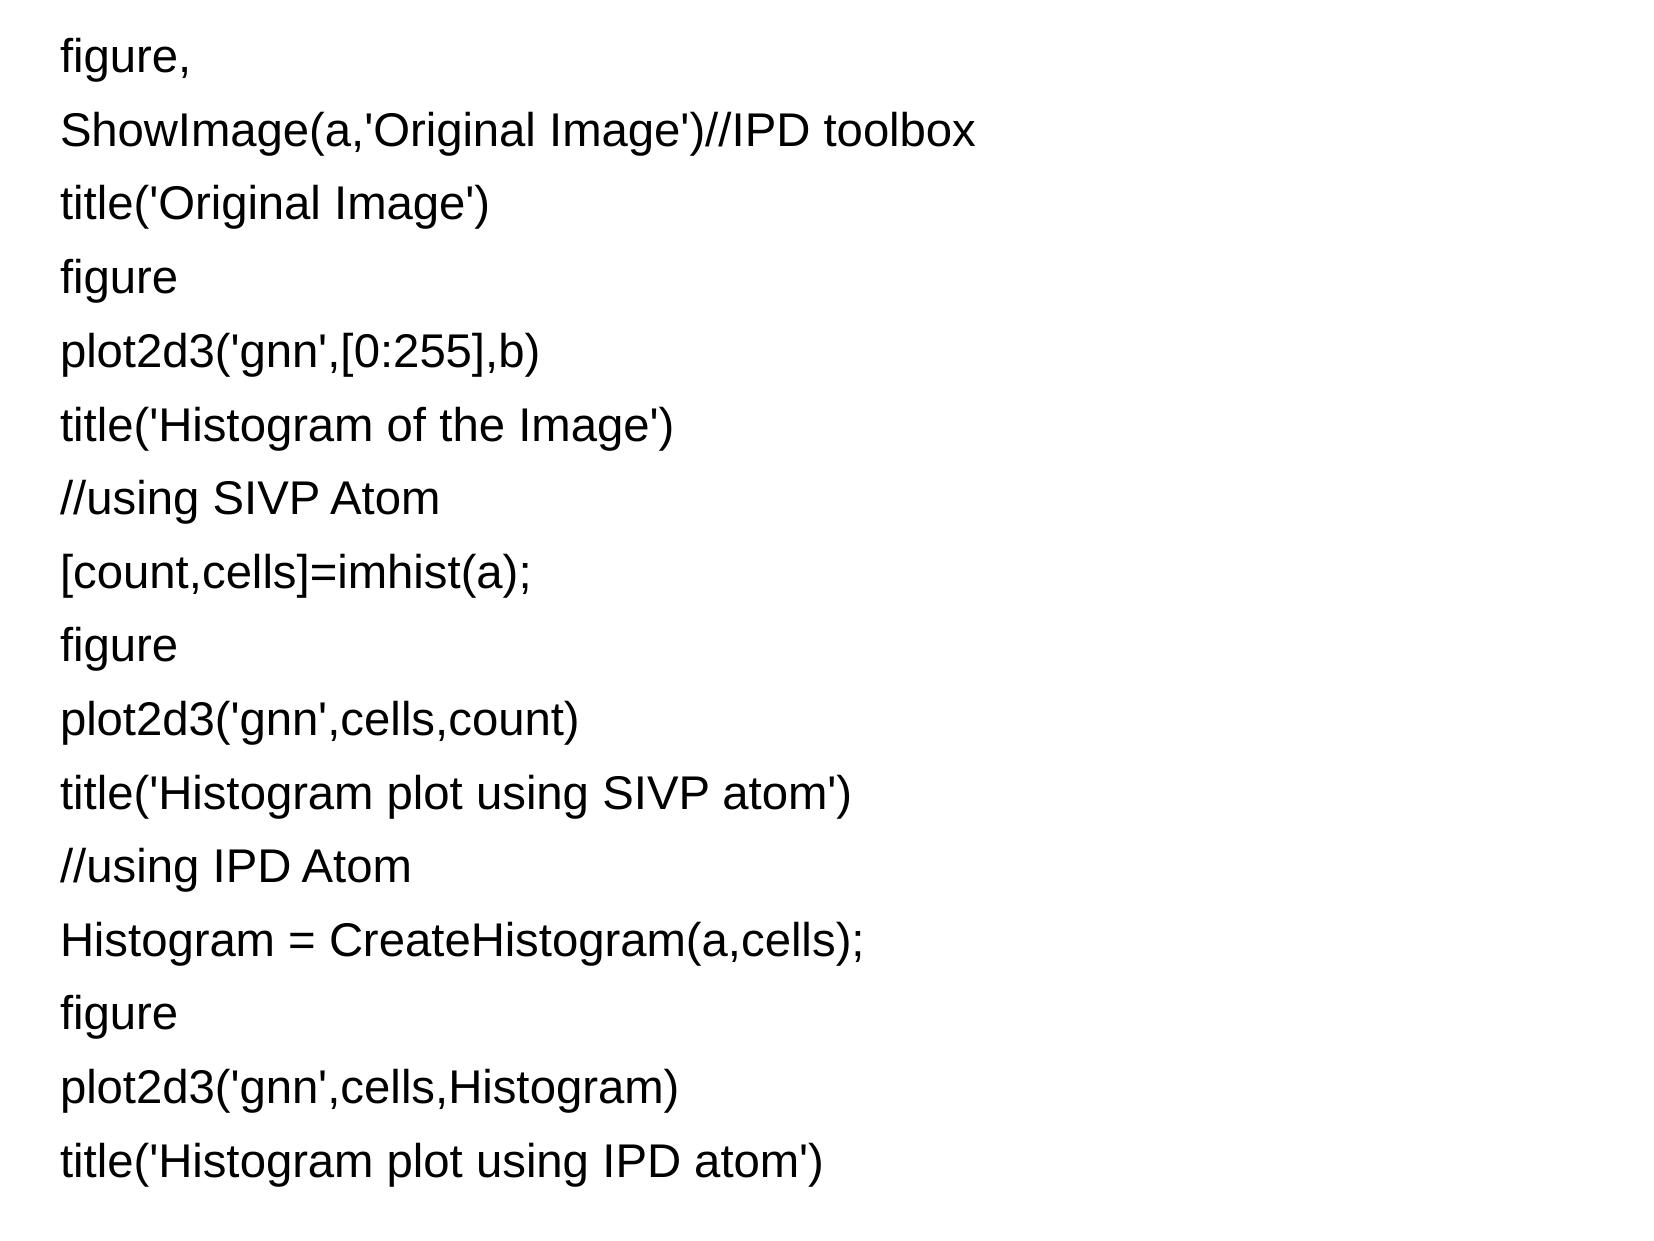

# figure,
ShowImage(a,'Original Image')//IPD toolbox
title('Original Image')
figure
plot2d3('gnn',[0:255],b)
title('Histogram of the Image')
//using SIVP Atom
[count,cells]=imhist(a);
figure
plot2d3('gnn',cells,count)
title('Histogram plot using SIVP atom')
//using IPD Atom
Histogram = CreateHistogram(a,cells);
figure
plot2d3('gnn',cells,Histogram)
title('Histogram plot using IPD atom')